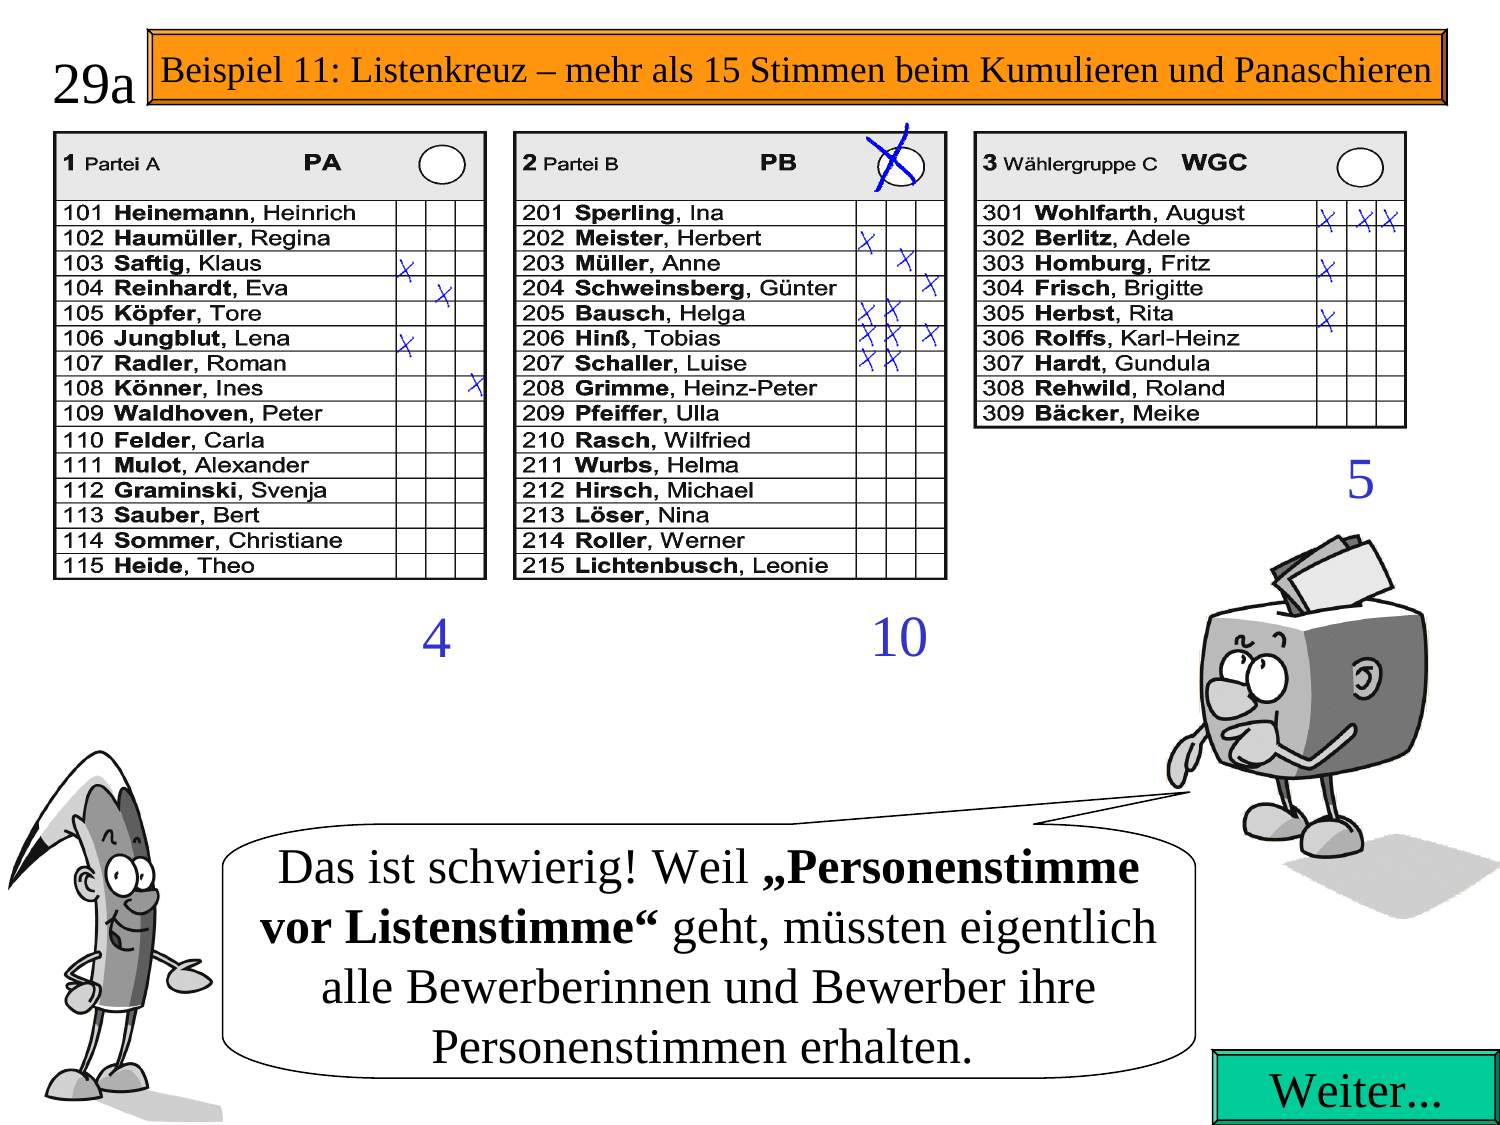

Beispiel 11: Listenkreuz – mehr als 15 Stimmen beim Kumulieren und Panaschieren
29a
5
10
4
Das ist schwierig! Weil „Personenstimme vor Listenstimme“ geht, müssten eigentlich alle Bewerberinnen und Bewerber ihre Personenstimmen erhalten.
Weiter...